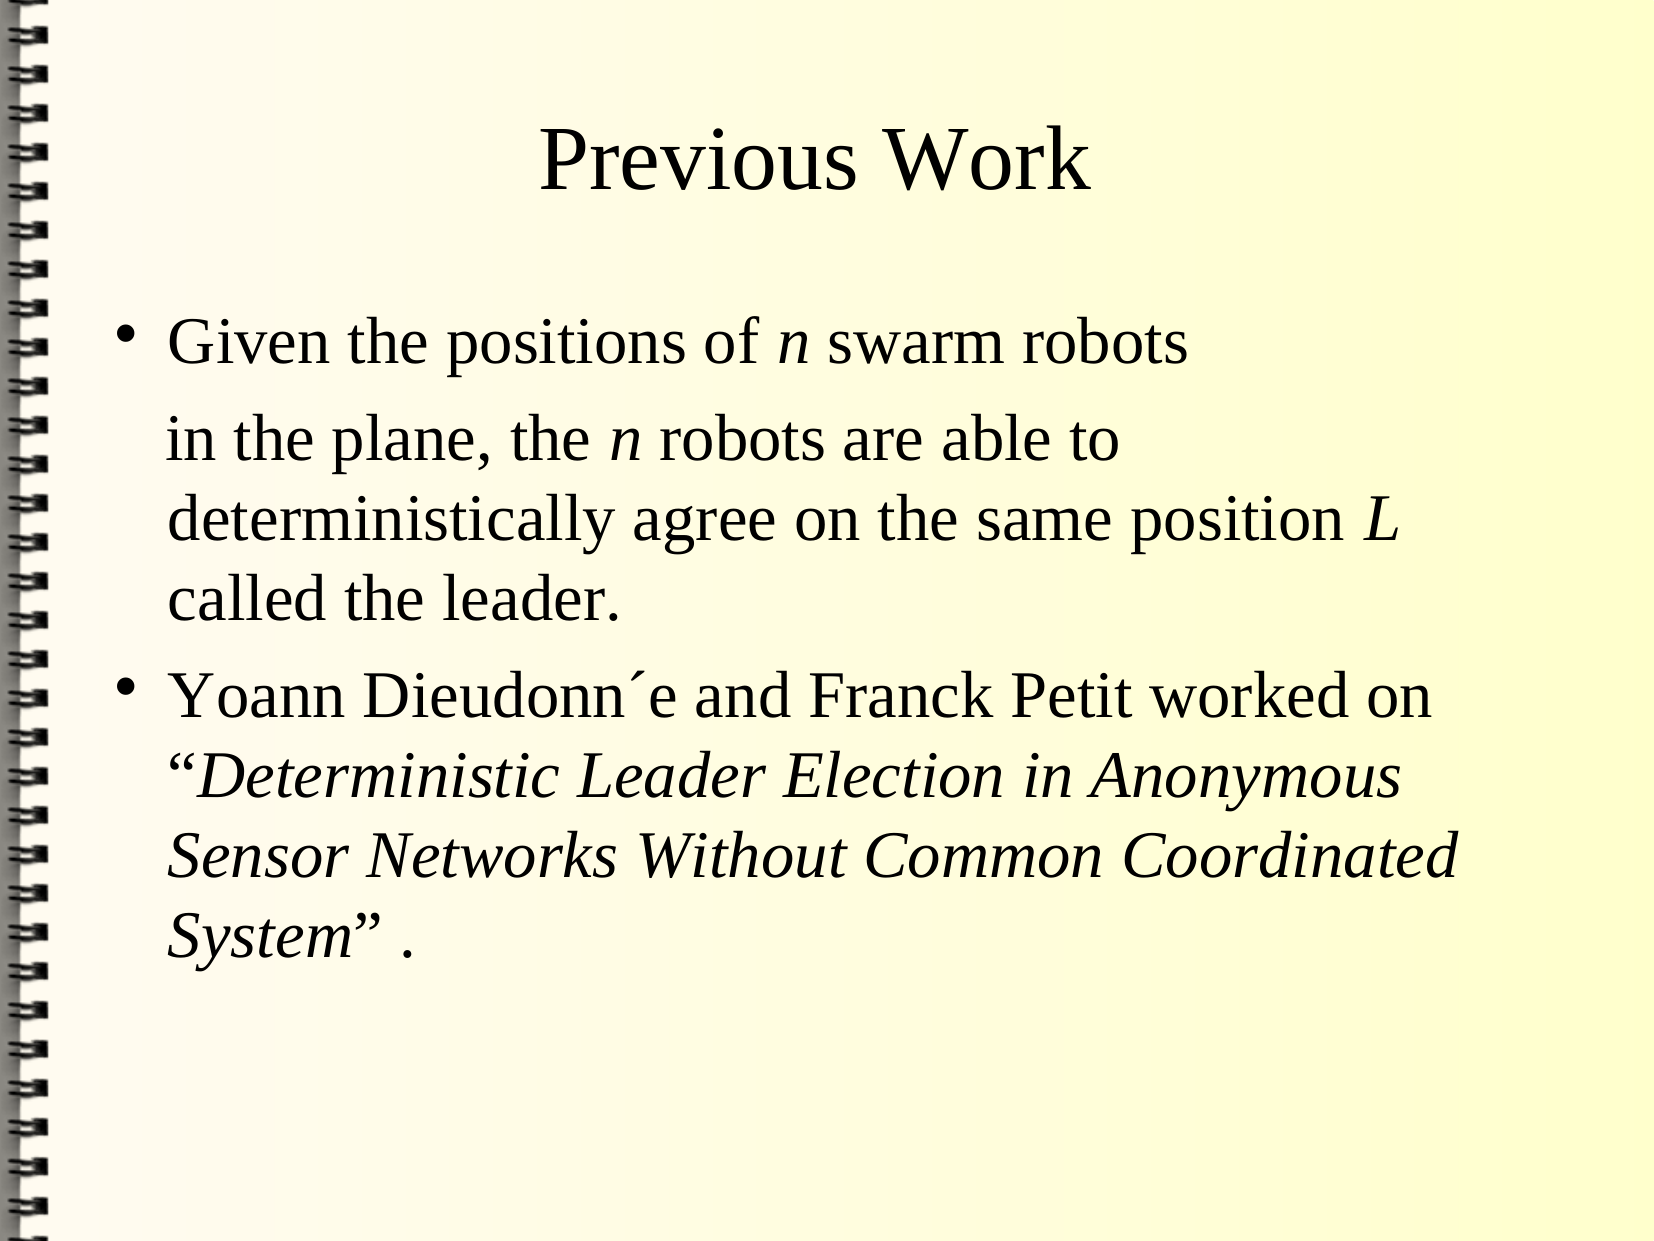

Previous Work
# Given the positions of n swarm robots
 in the plane, the n robots are able to deterministically agree on the same position L called the leader.
Yoann Dieudonn´e and Franck Petit worked on “Deterministic Leader Election in Anonymous Sensor Networks Without Common Coordinated System” .